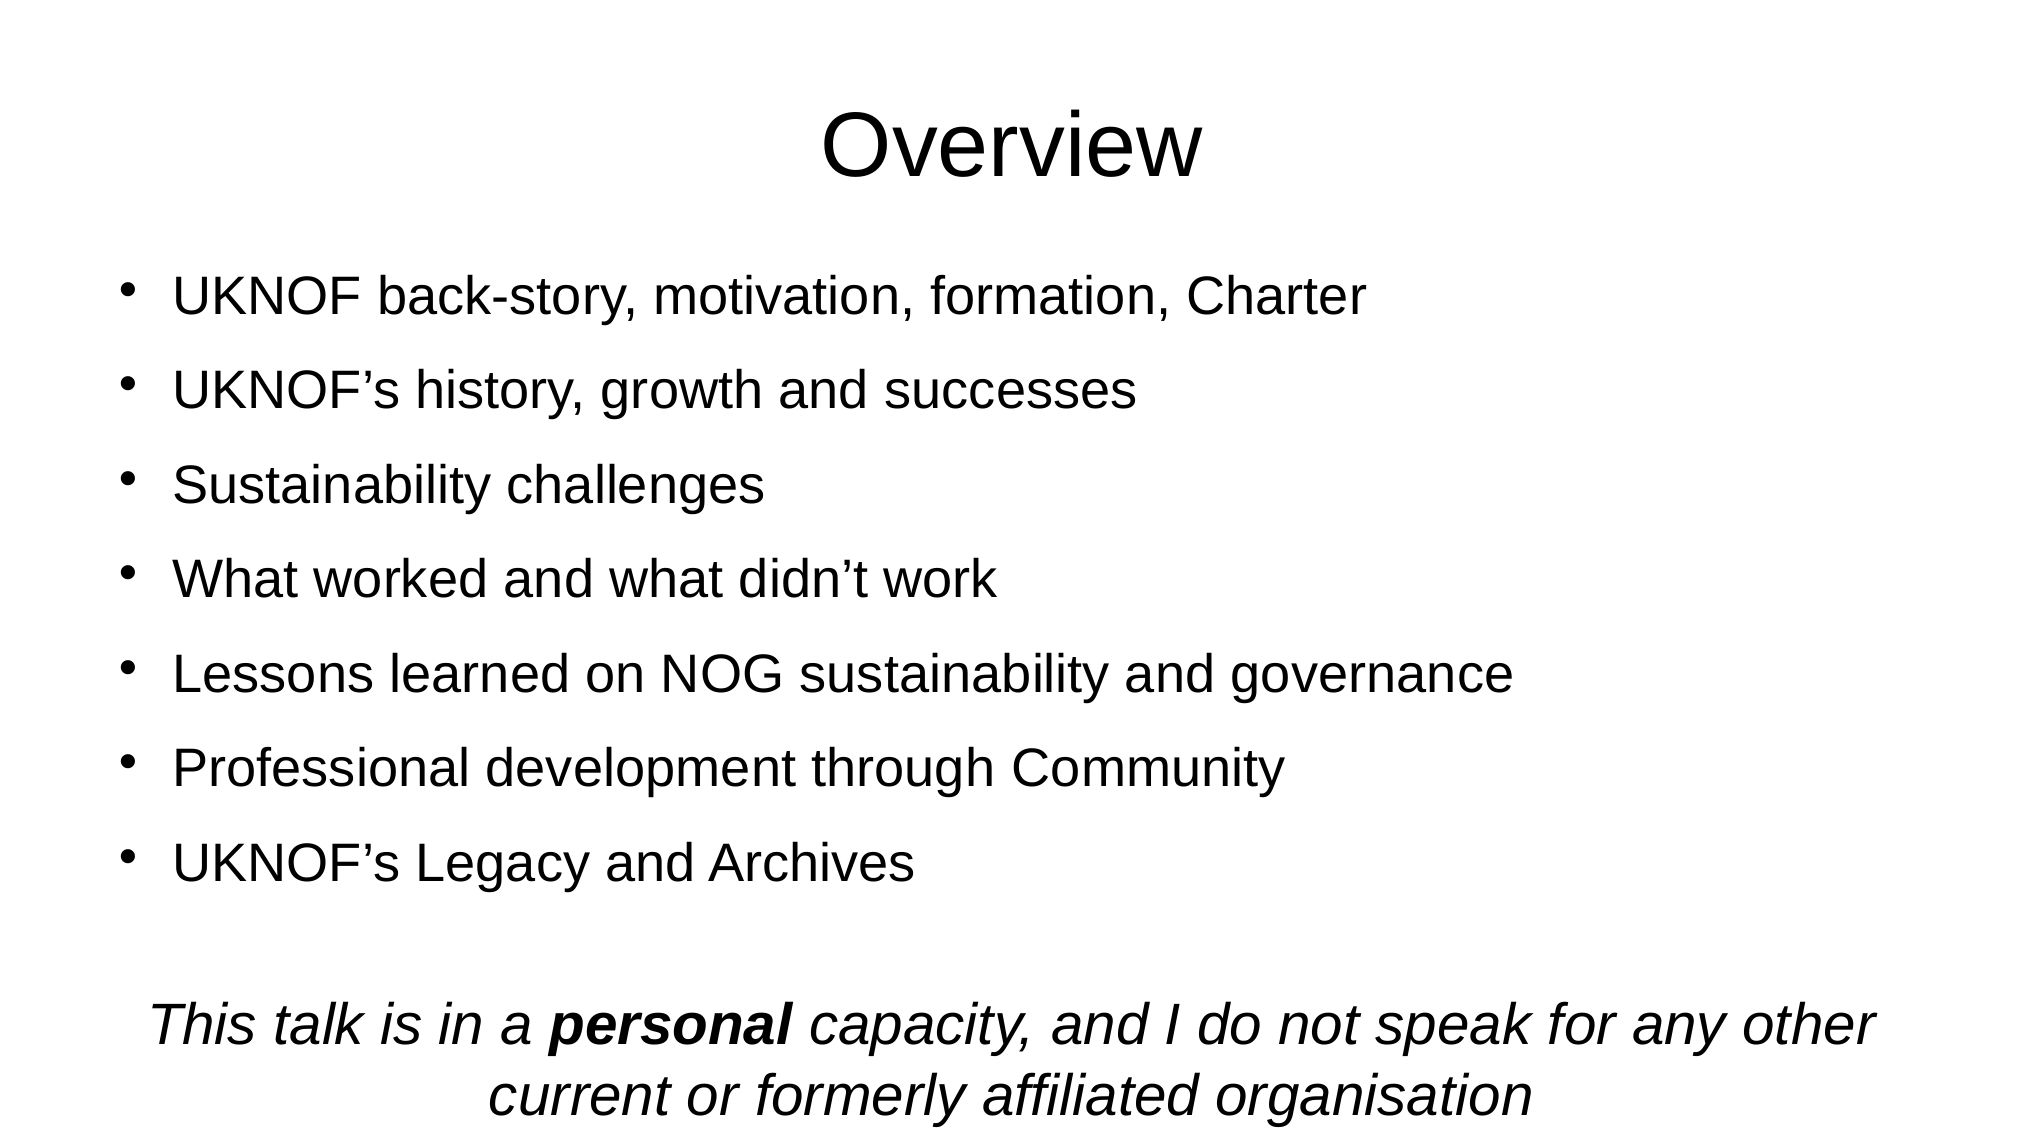

# Overview
UKNOF back-story, motivation, formation, Charter
UKNOF’s history, growth and successes
Sustainability challenges
What worked and what didn’t work
Lessons learned on NOG sustainability and governance
Professional development through Community
UKNOF’s Legacy and Archives
This talk is in a personal capacity, and I do not speak for any other current or formerly affiliated organisation